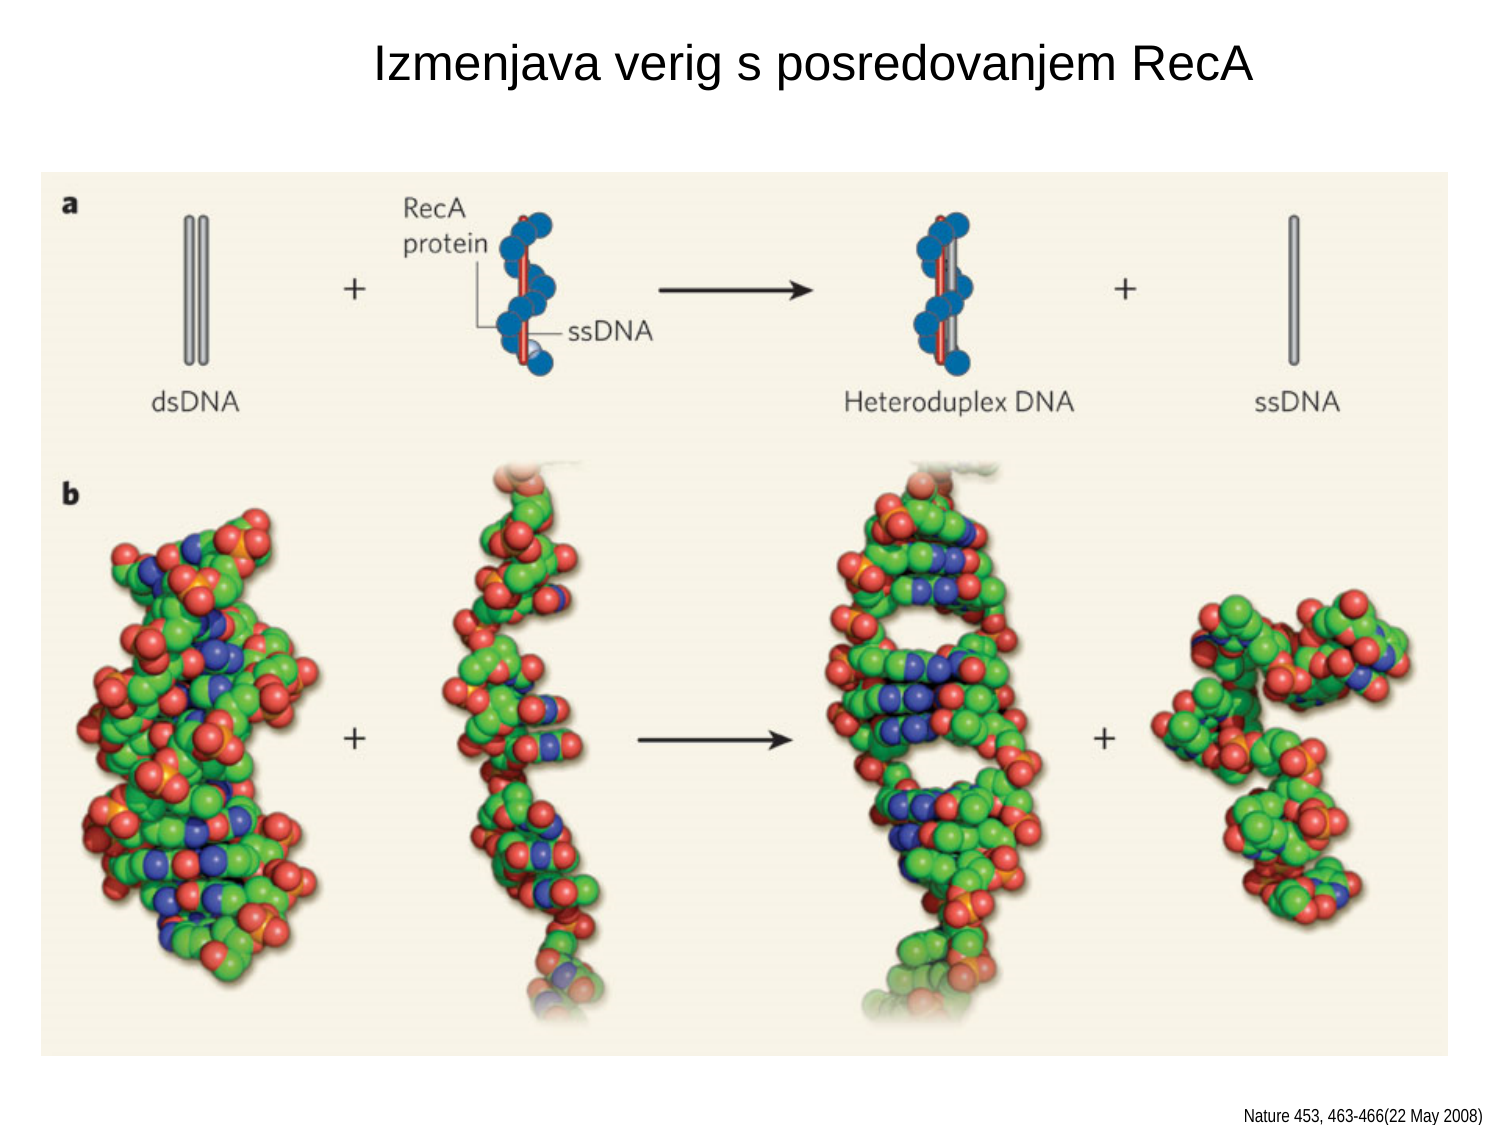

Izmenjava verig s posredovanjem RecA
Nature 453, 463-466(22 May 2008)